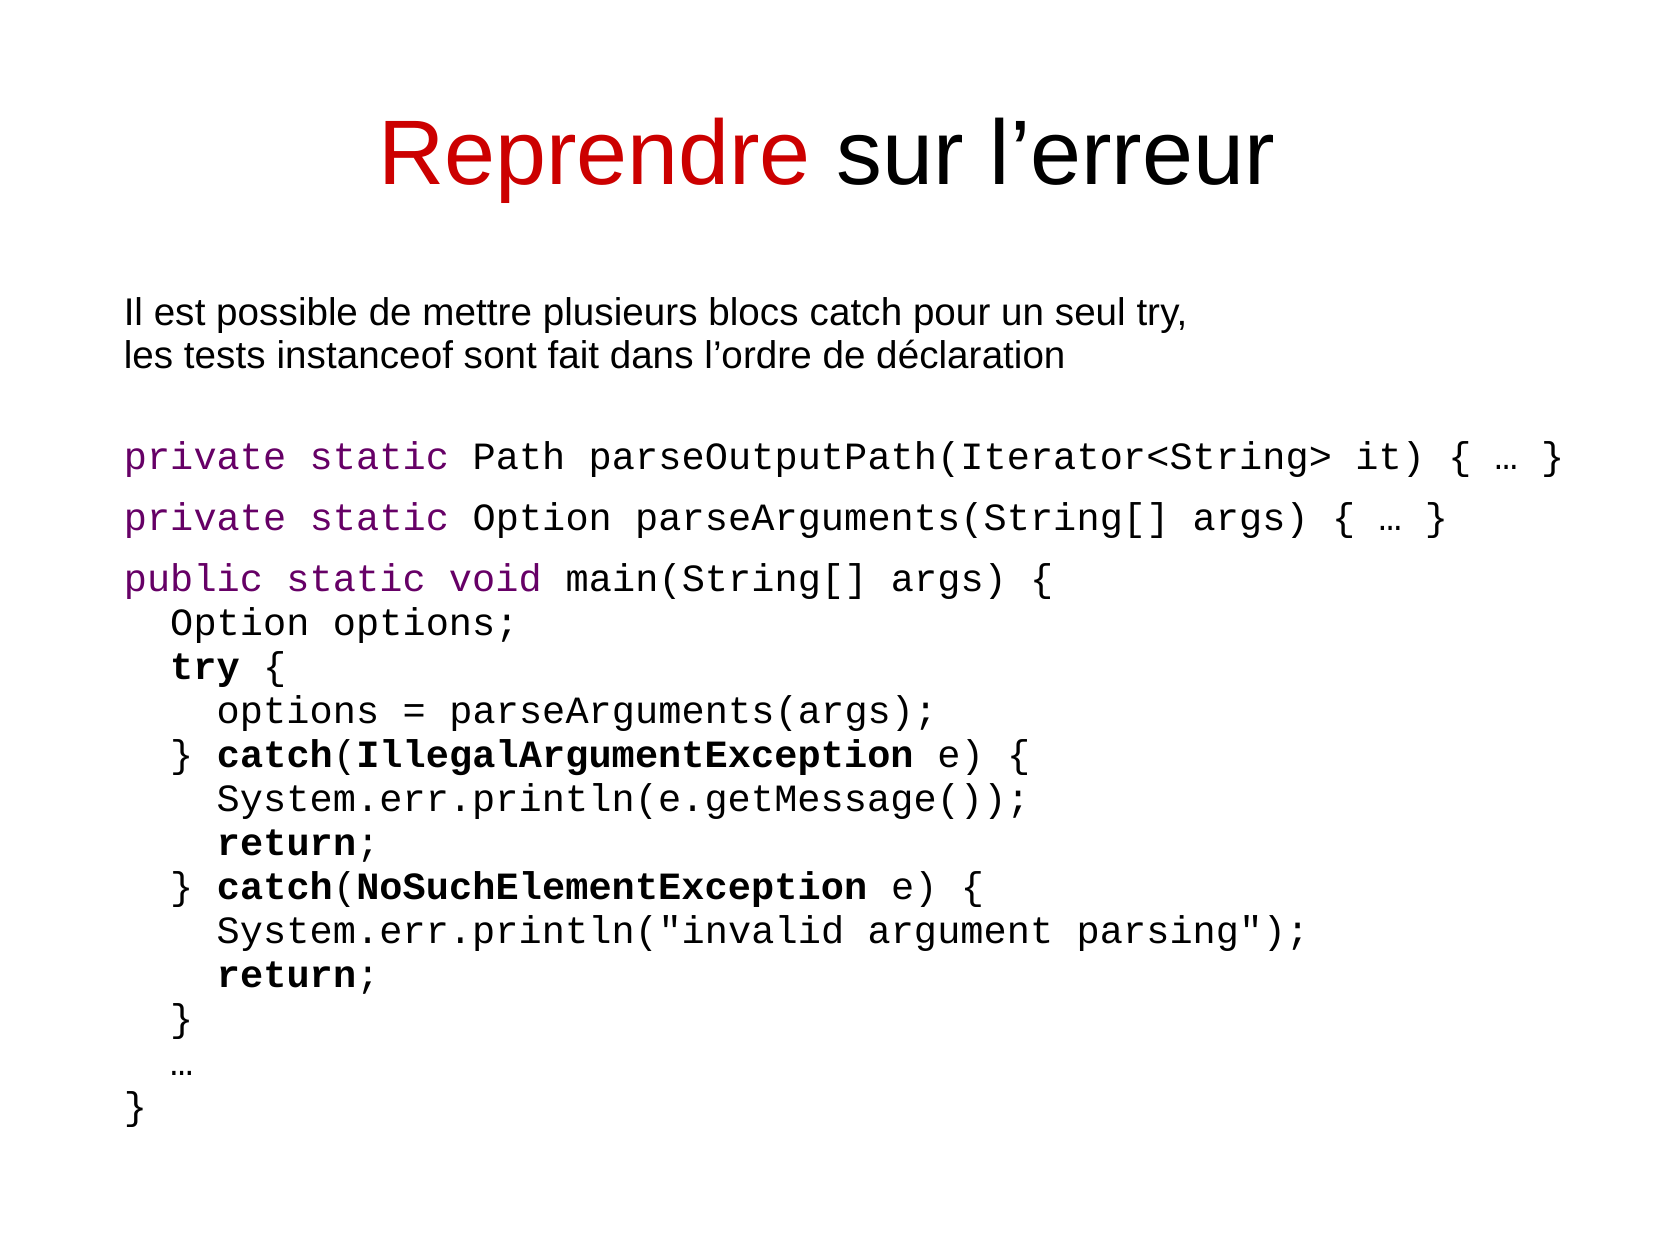

# Reprendre sur l’erreur
Il est possible de mettre plusieurs blocs catch pour un seul try,
les tests instanceof sont fait dans l’ordre de déclaration
private static Path parseOutputPath(Iterator<String> it) { … }
private static Option parseArguments(String[] args) { … }
public static void main(String[] args) {
 Option options;
 try {
 options = parseArguments(args);
 } catch(IllegalArgumentException e) {
 System.err.println(e.getMessage());
 return;
 } catch(NoSuchElementException e) {
 System.err.println("invalid argument parsing");
 return;
 }
 …
}